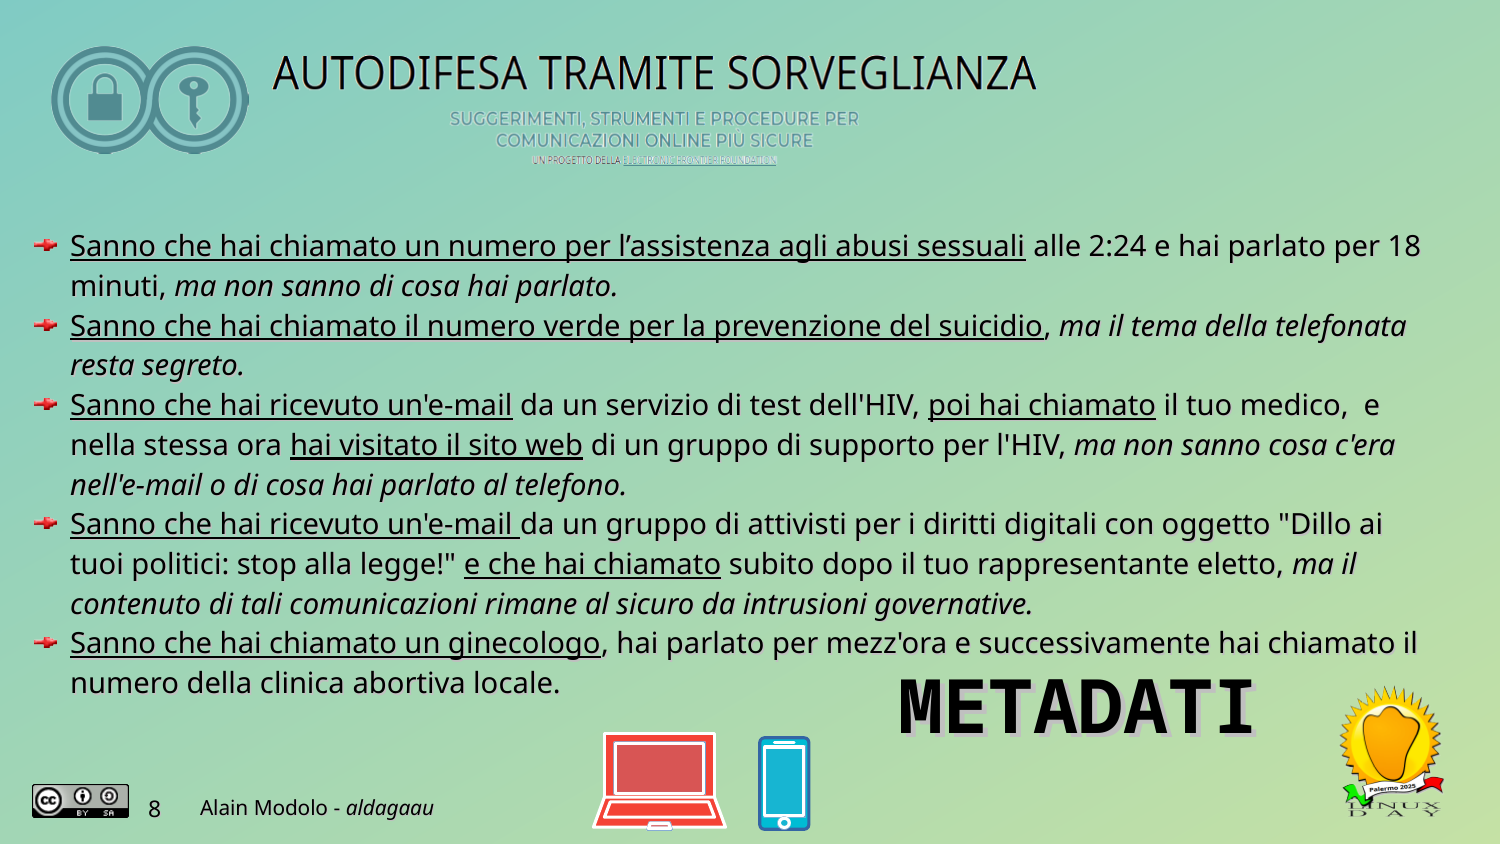

Sanno che hai chiamato un numero per l’assistenza agli abusi sessuali alle 2:24 e hai parlato per 18 minuti, ma non sanno di cosa hai parlato.
Sanno che hai chiamato il numero verde per la prevenzione del suicidio, ma il tema della telefonata resta segreto.
Sanno che hai ricevuto un'e-mail da un servizio di test dell'HIV, poi hai chiamato il tuo medico, e nella stessa ora hai visitato il sito web di un gruppo di supporto per l'HIV, ma non sanno cosa c'era nell'e-mail o di cosa hai parlato al telefono.
Sanno che hai ricevuto un'e-mail da un gruppo di attivisti per i diritti digitali con oggetto "Dillo ai tuoi politici: stop alla legge!" e che hai chiamato subito dopo il tuo rappresentante eletto, ma il contenuto di tali comunicazioni rimane al sicuro da intrusioni governative.
Sanno che hai chiamato un ginecologo, hai parlato per mezz'ora e successivamente hai chiamato il numero della clinica abortiva locale.
METADATI